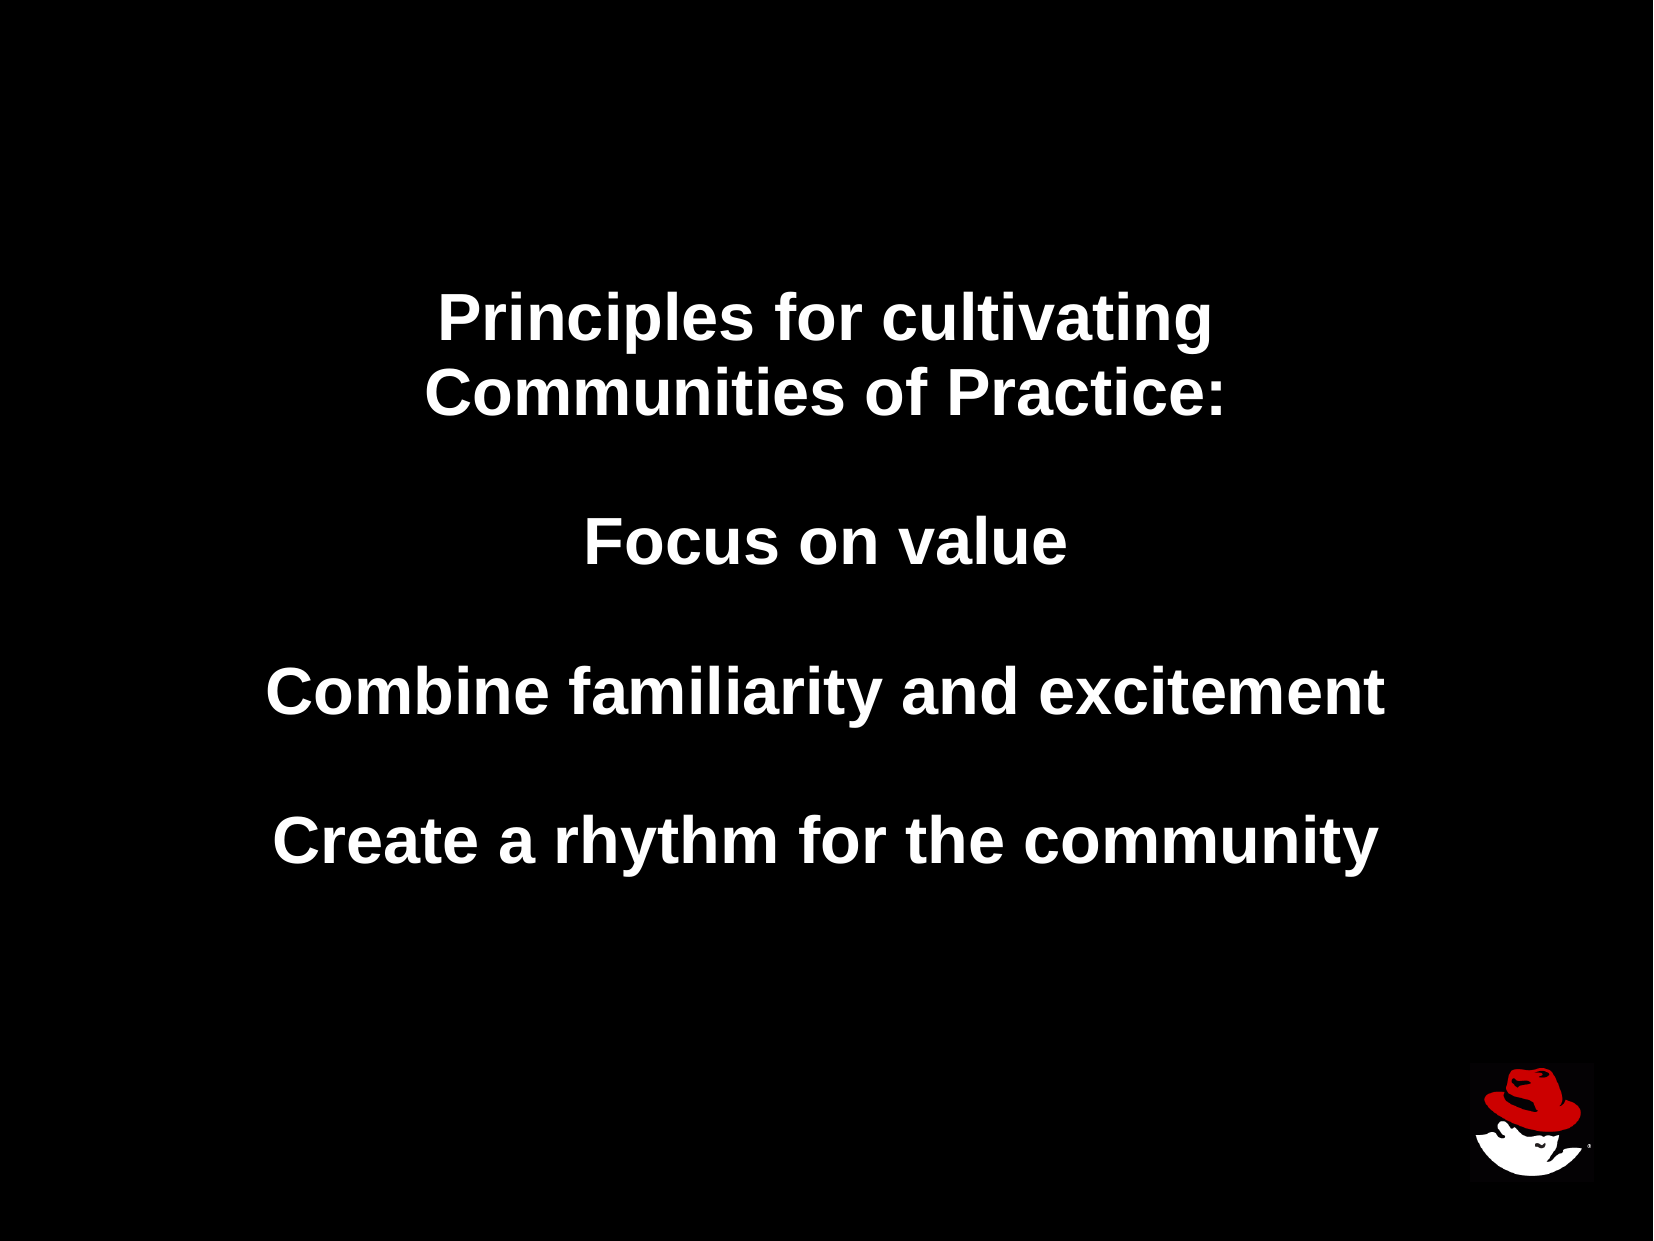

# Principles for cultivating
Communities of Practice:
Focus on value
Combine familiarity and excitement
Create a rhythm for the community